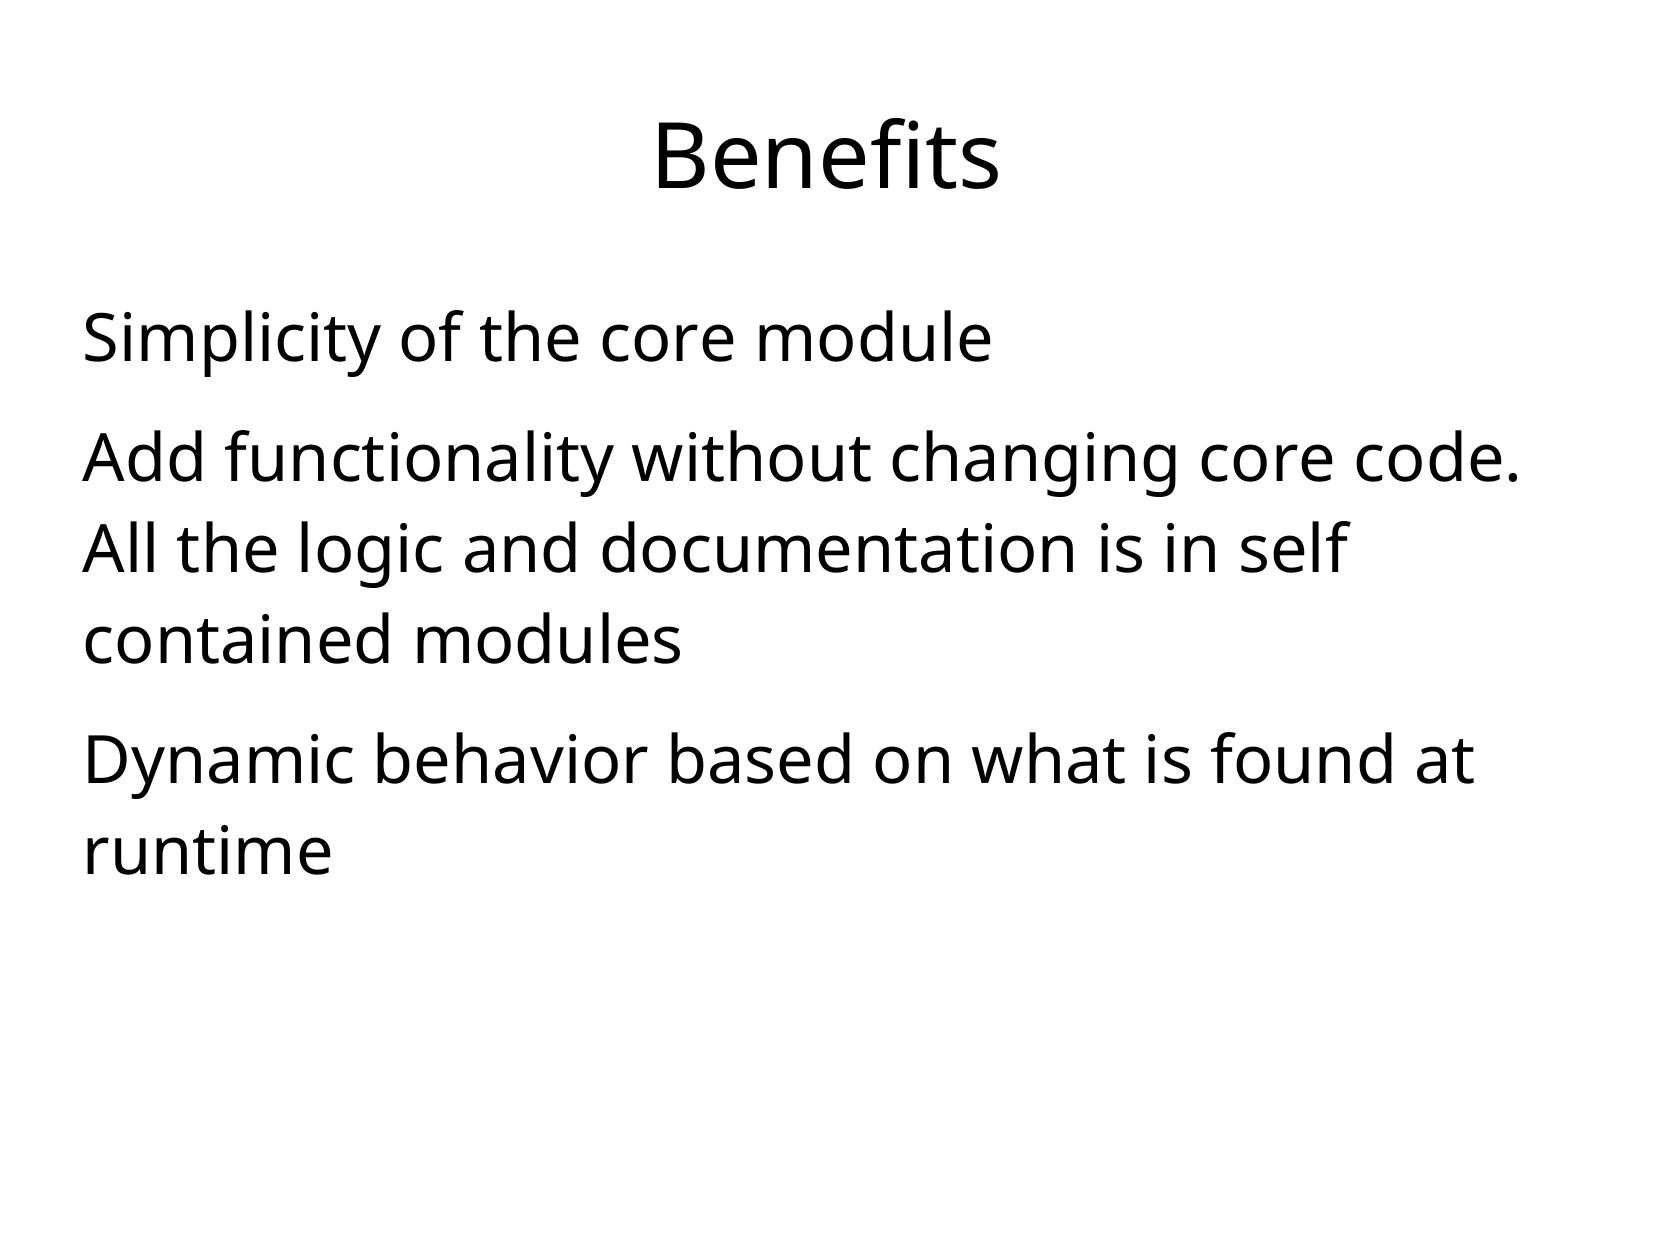

# Benefits
Simplicity of the core module
Add functionality without changing core code. All the logic and documentation is in self contained modules
Dynamic behavior based on what is found at runtime